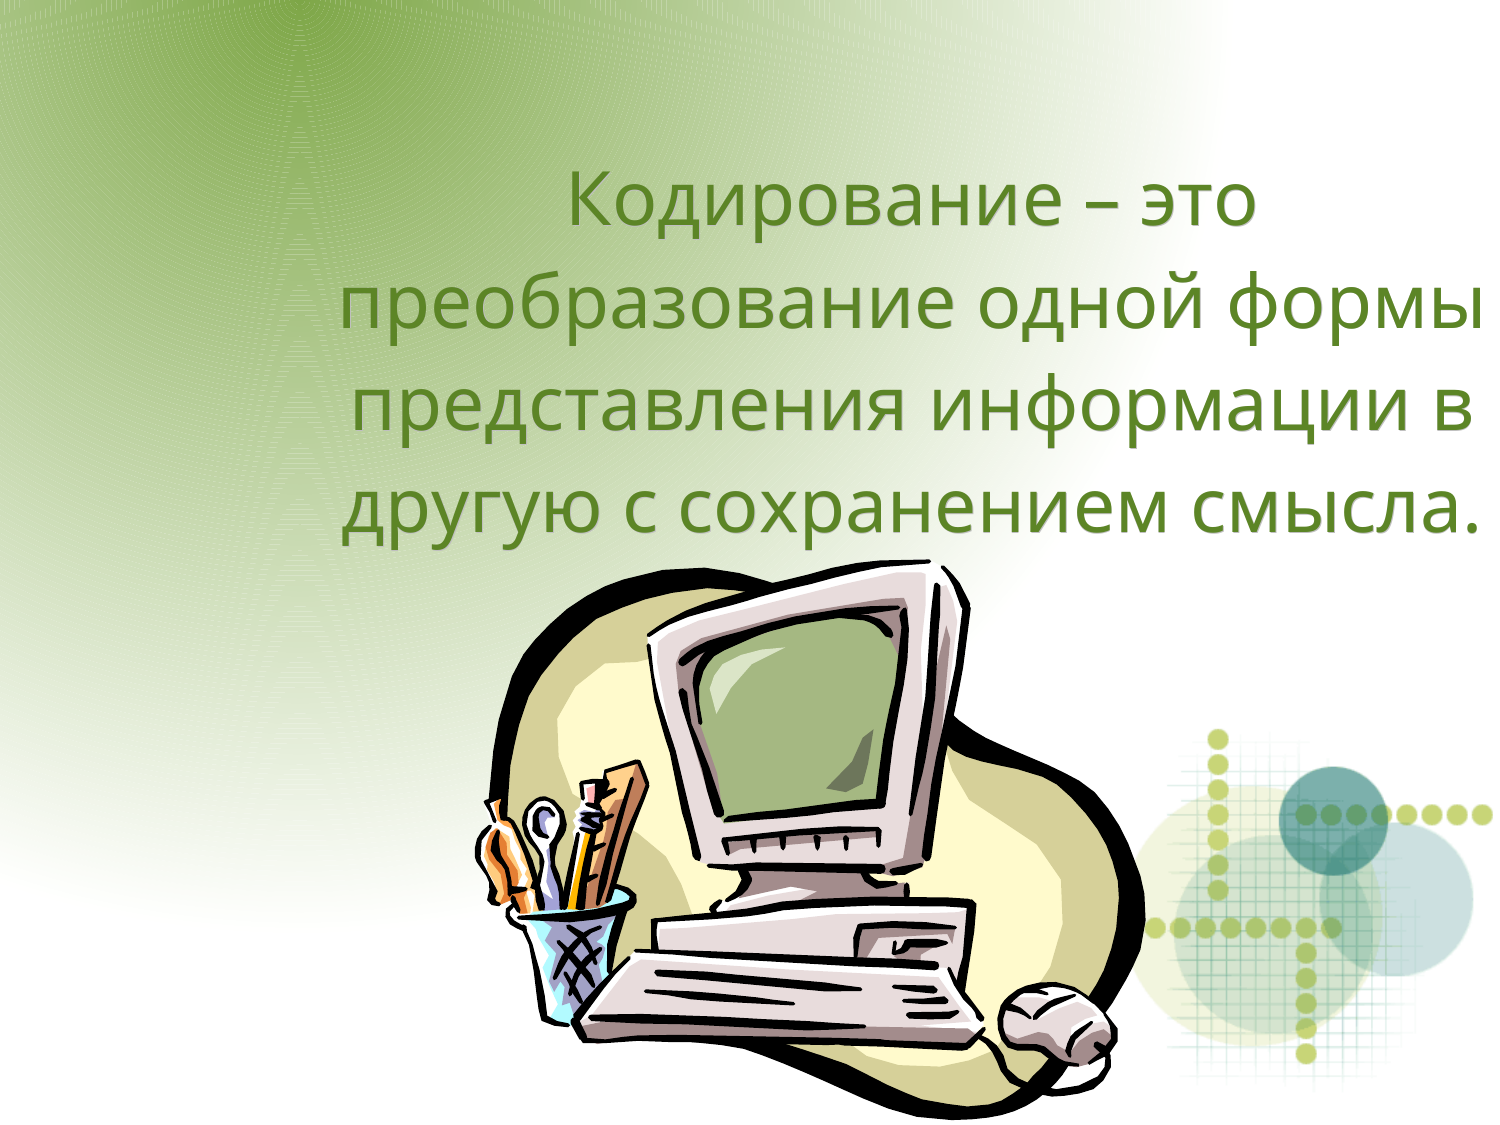

# Кодирование – это преобразование одной формы представления информации в другую с сохранением смысла.